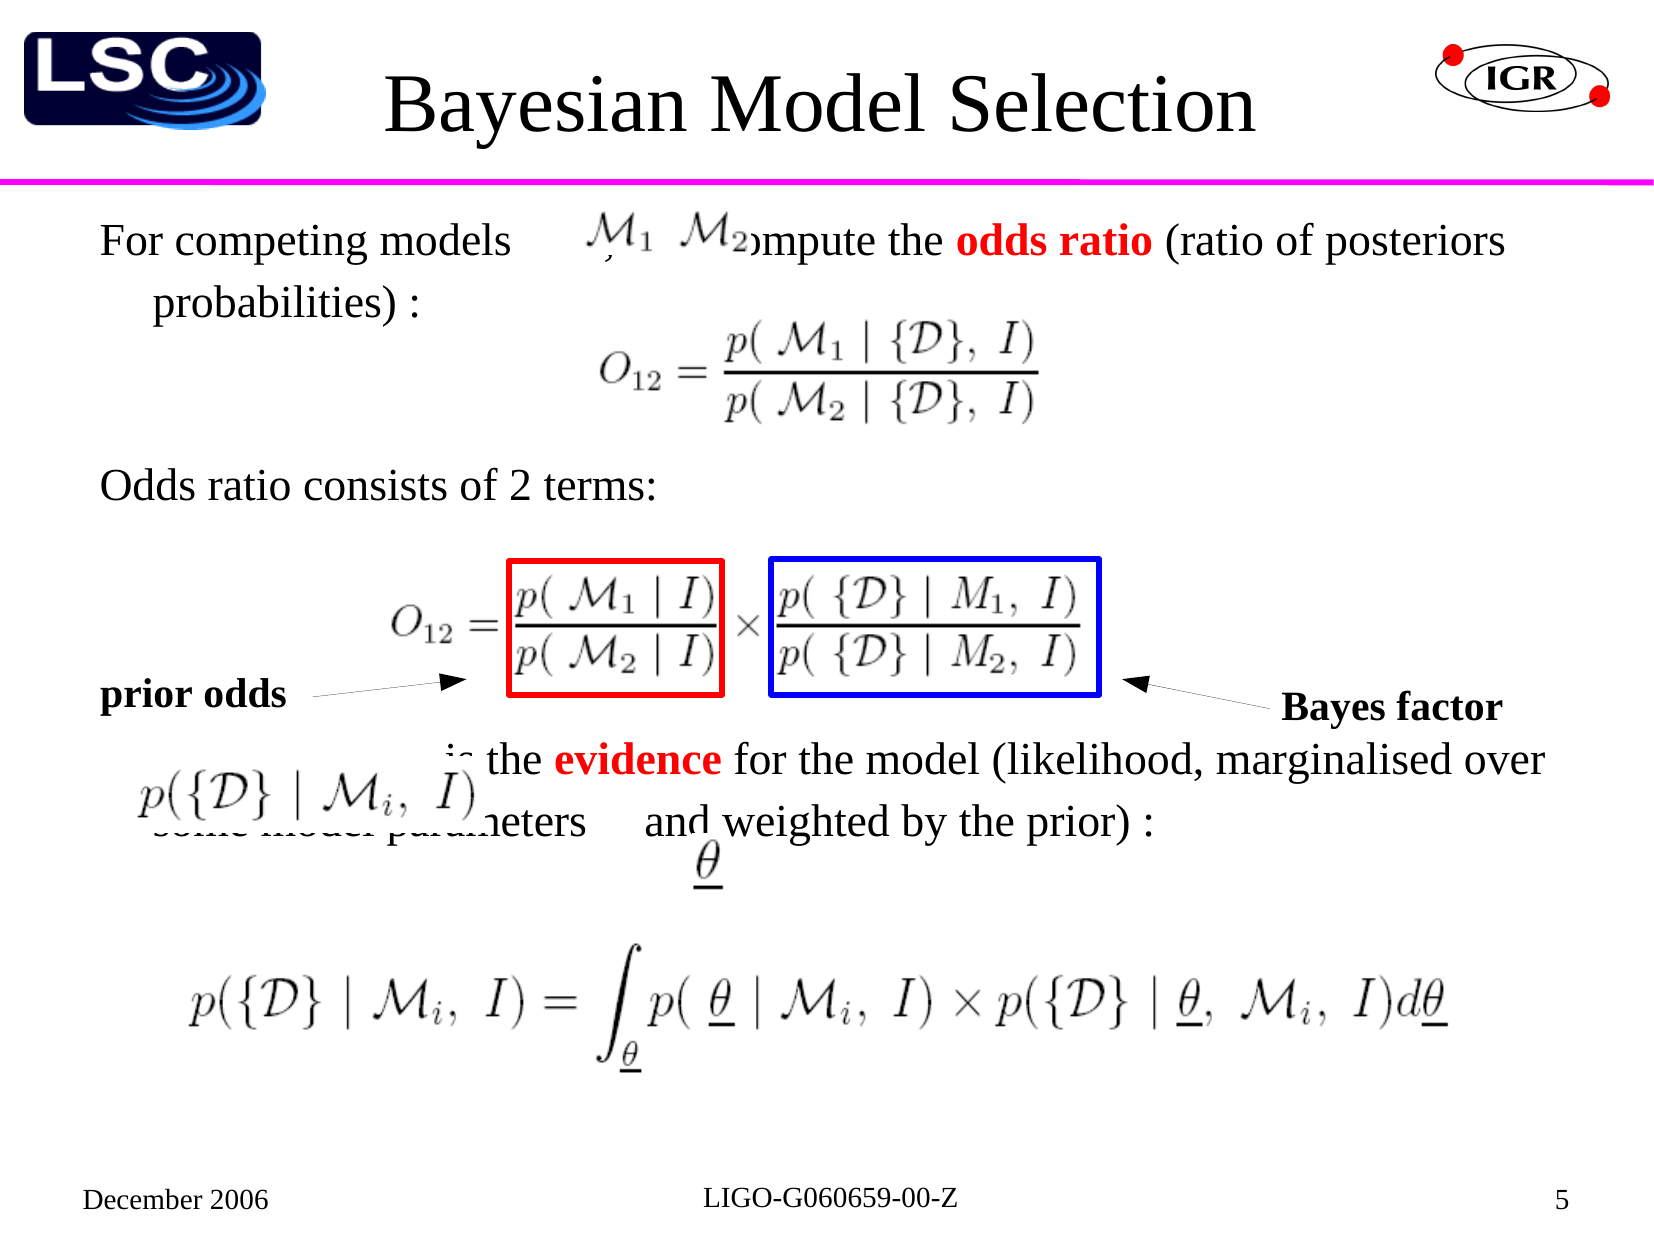

Bayesian Model Selection
For competing models , compute the odds ratio (ratio of posteriors probabilities) :
Odds ratio consists of 2 terms:
 is the evidence for the model (likelihood, marginalised over some model parameters and weighted by the prior) :
prior odds
Bayes factor
December 2006
5
LIGO-G060659-00-Z